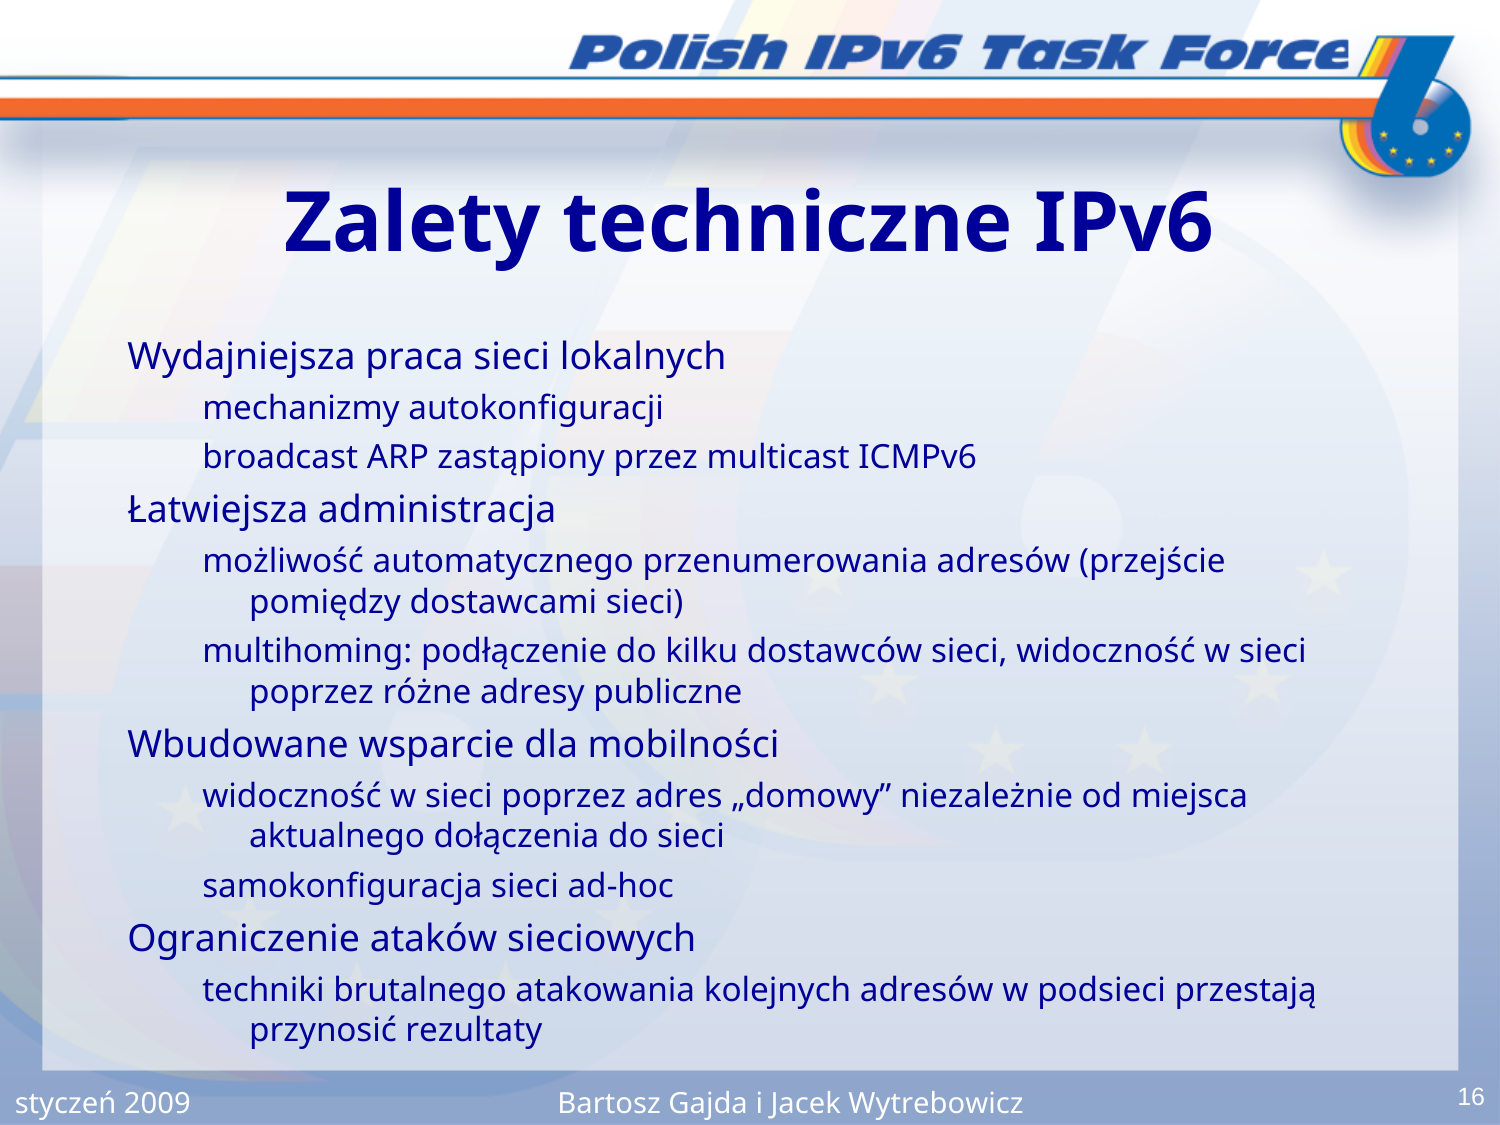

# Zalety techniczne IPv6
Wydajniejsza praca sieci lokalnych
mechanizmy autokonfiguracji
broadcast ARP zastąpiony przez multicast ICMPv6
Łatwiejsza administracja
możliwość automatycznego przenumerowania adresów (przejście pomiędzy dostawcami sieci)
multihoming: podłączenie do kilku dostawców sieci, widoczność w sieci poprzez różne adresy publiczne
Wbudowane wsparcie dla mobilności
widoczność w sieci poprzez adres „domowy” niezależnie od miejsca aktualnego dołączenia do sieci
samokonfiguracja sieci ad-hoc
Ograniczenie ataków sieciowych
techniki brutalnego atakowania kolejnych adresów w podsieci przestają przynosić rezultaty
styczeń 2009
Bartosz Gajda i Jacek Wytrebowicz
16